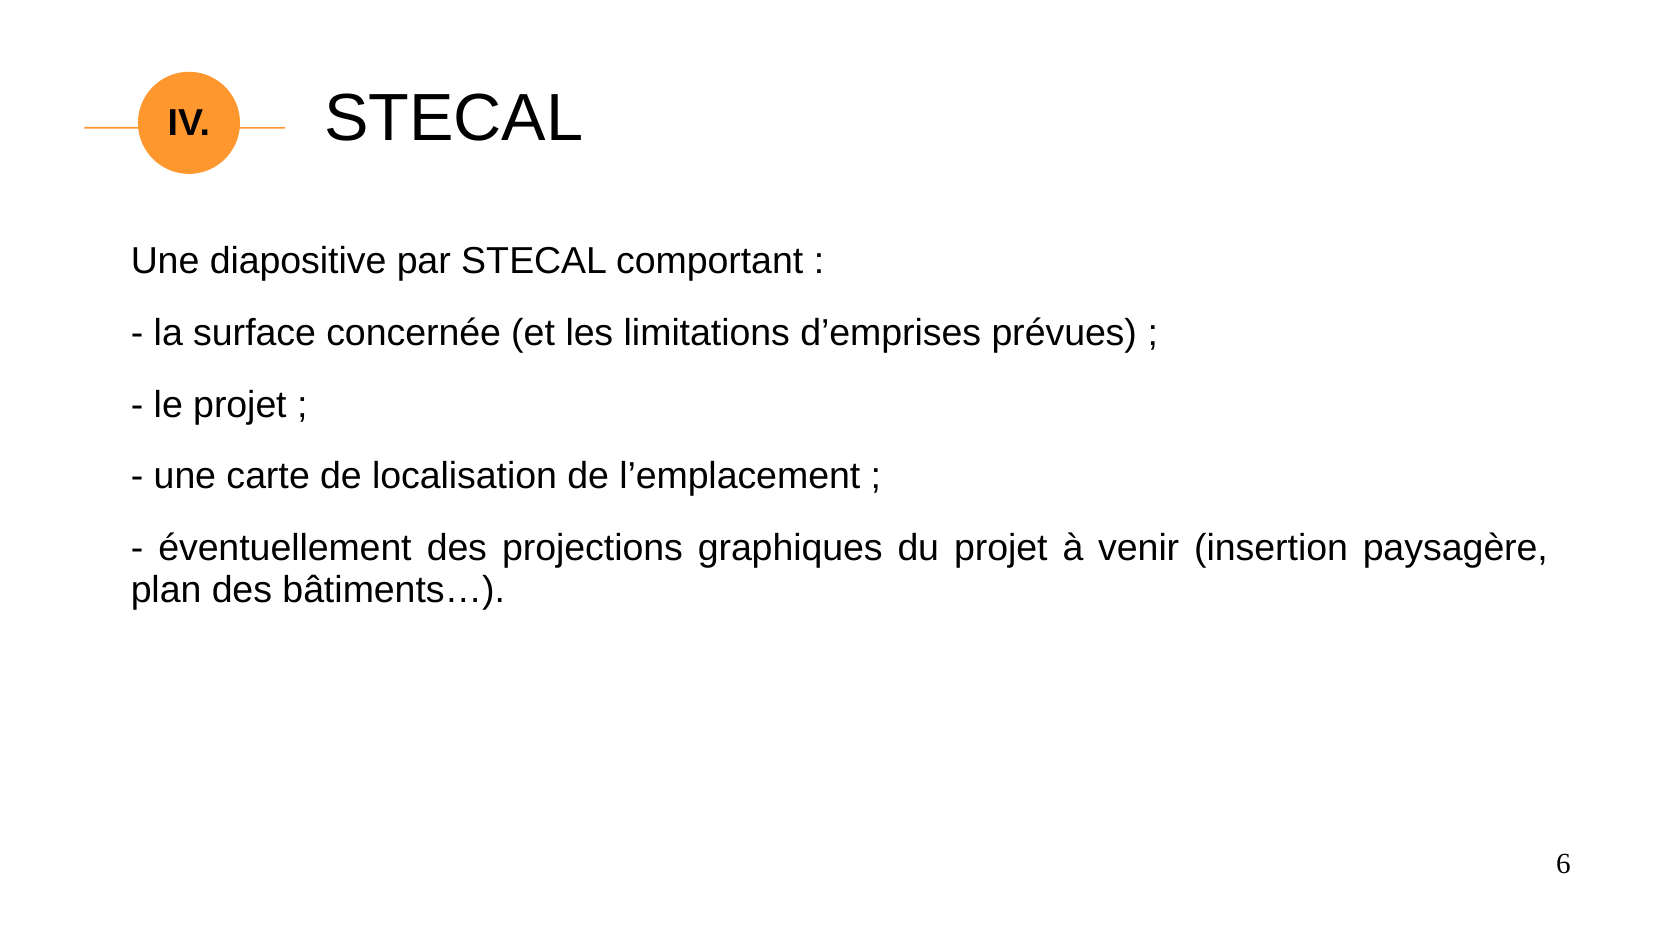

# STECAL
IV.
Une diapositive par STECAL comportant :
- la surface concernée (et les limitations d’emprises prévues) ;
- le projet ;
- une carte de localisation de l’emplacement ;
- éventuellement des projections graphiques du projet à venir (insertion paysagère, plan des bâtiments…).
6